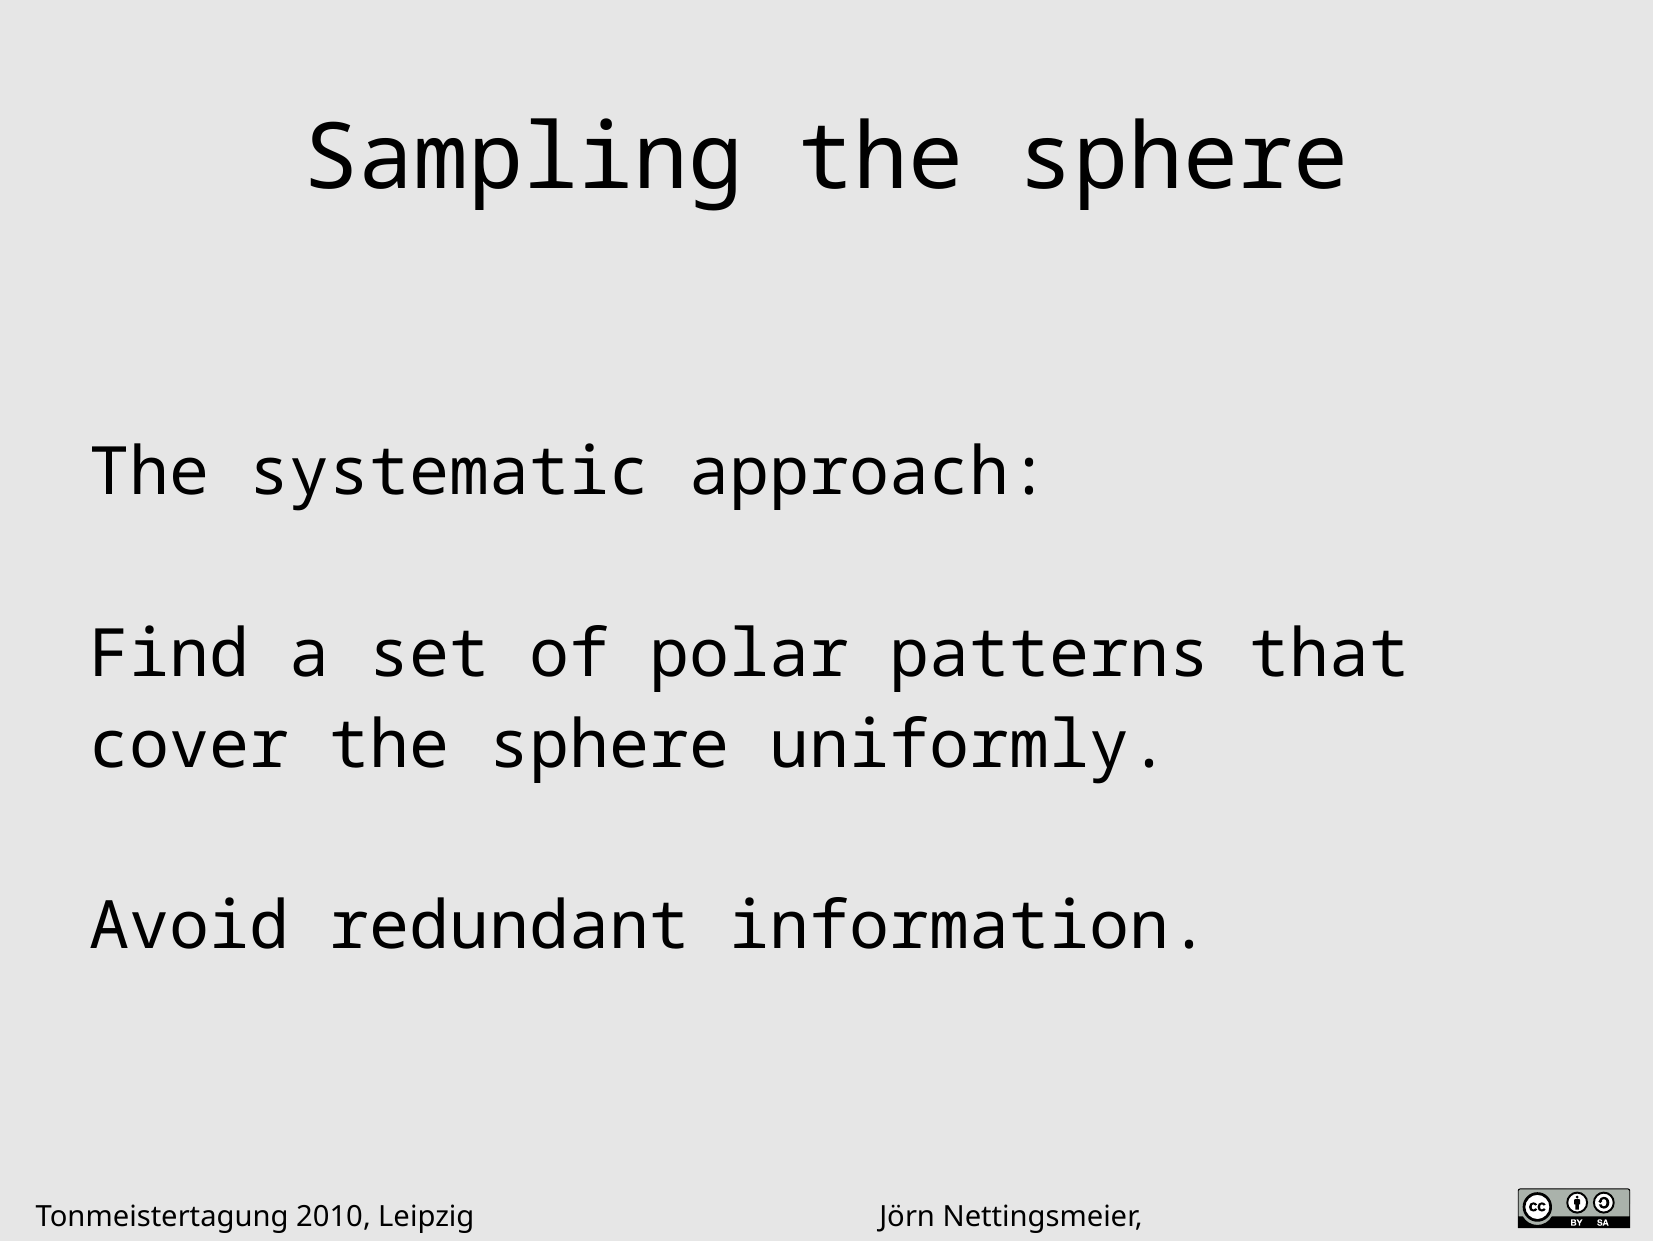

# Sampling the sphere
The systematic approach:
Find a set of polar patterns that cover the sphere uniformly.
Avoid redundant information.